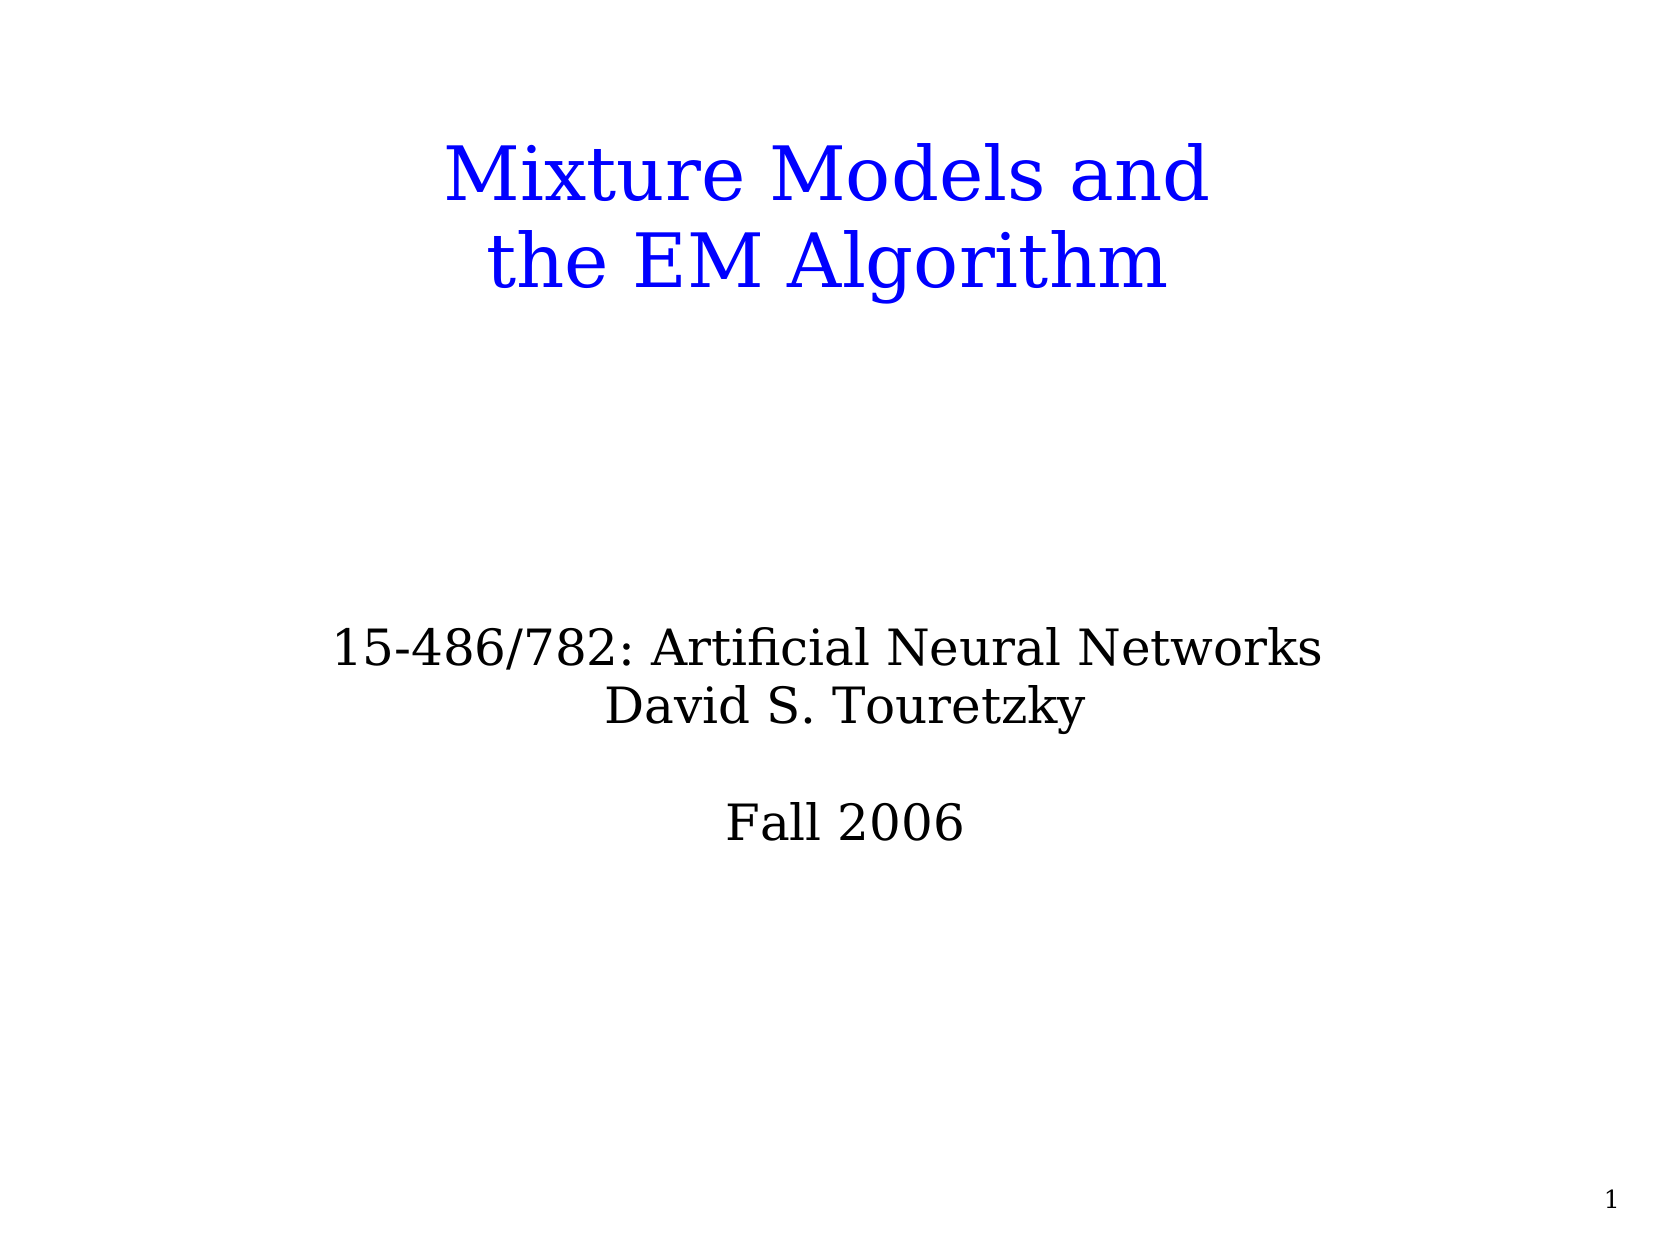

# Mixture Models and the EM Algorithm
15-486/782: Artificial Neural Networks
David S. Touretzky
Fall 2006